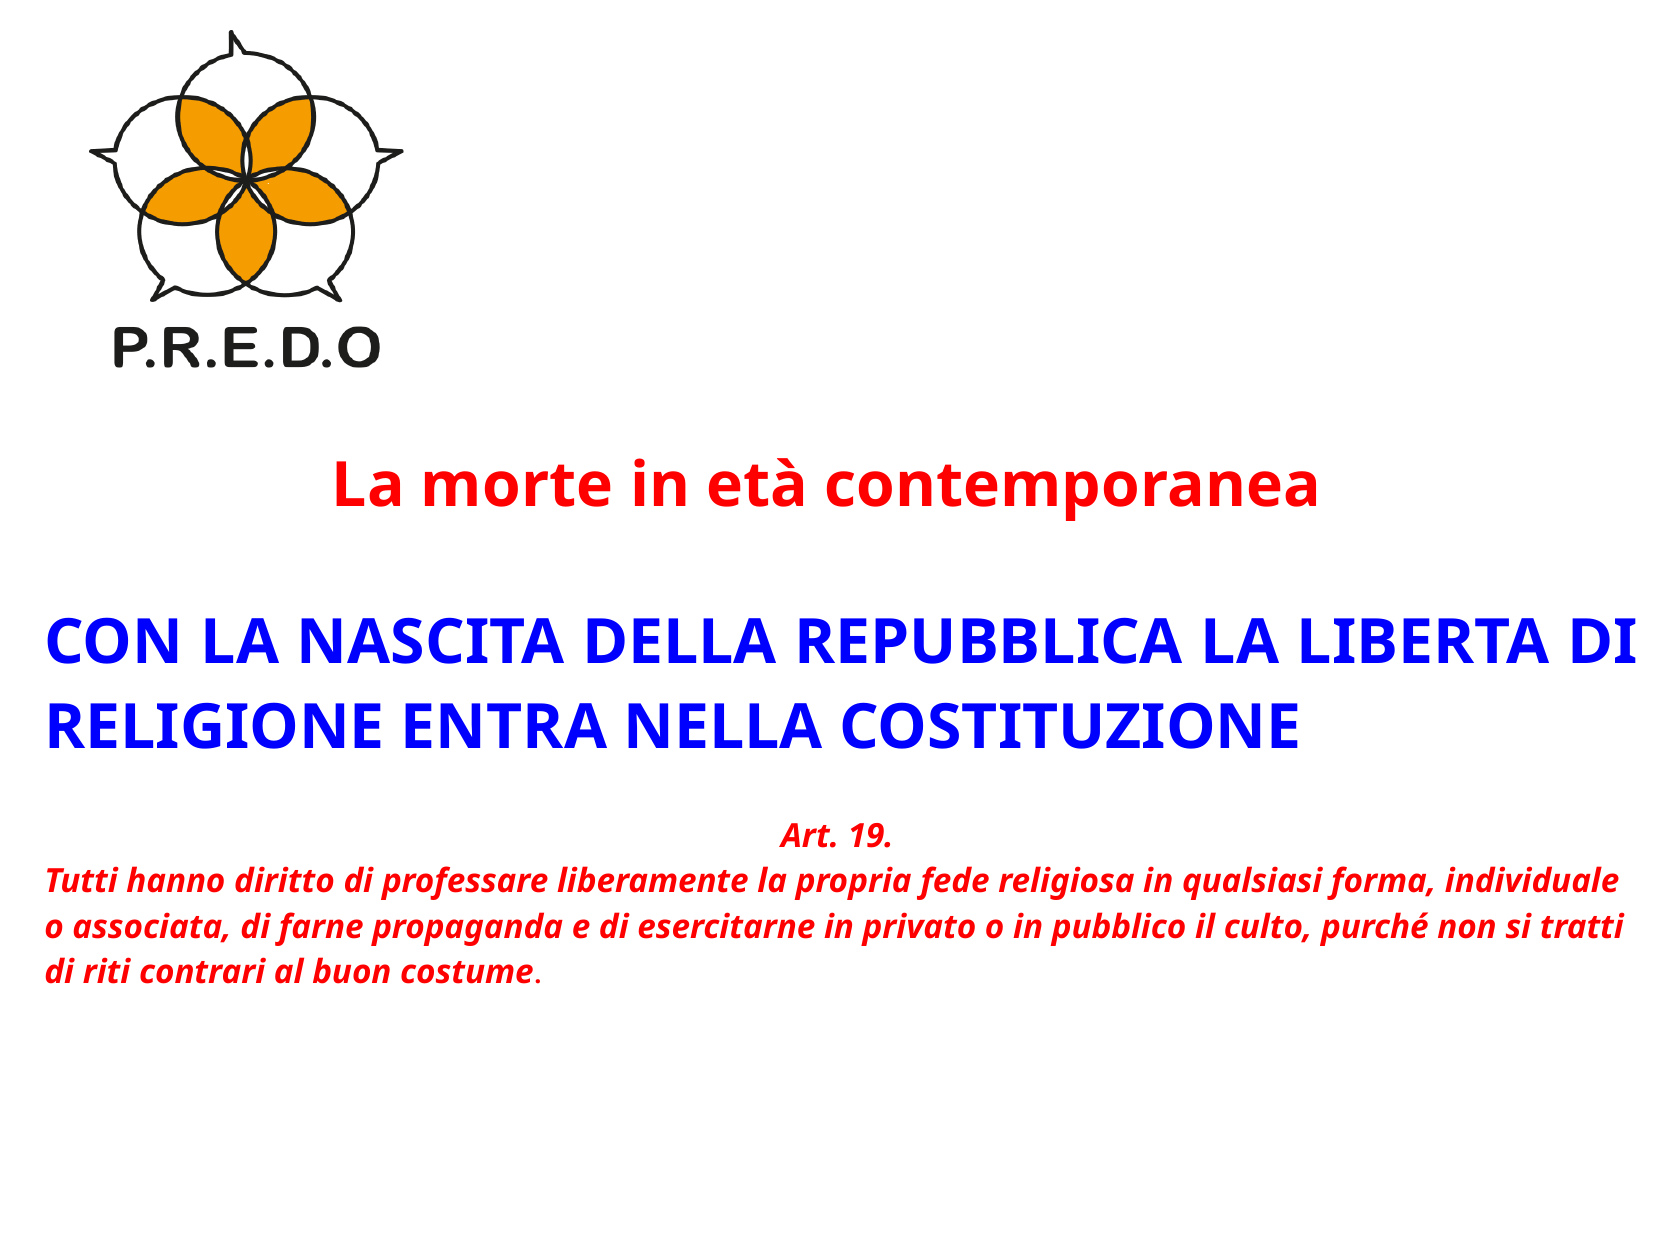

La morte in età contemporanea
CON LA NASCITA DELLA REPUBBLICA LA LIBERTA DI RELIGIONE ENTRA NELLA COSTITUZIONE
Art. 19.
Tutti hanno diritto di professare liberamente la propria fede religiosa in qualsiasi forma, individuale o associata, di farne propaganda e di esercitarne in privato o in pubblico il culto, purché non si tratti di riti contrari al buon costume.